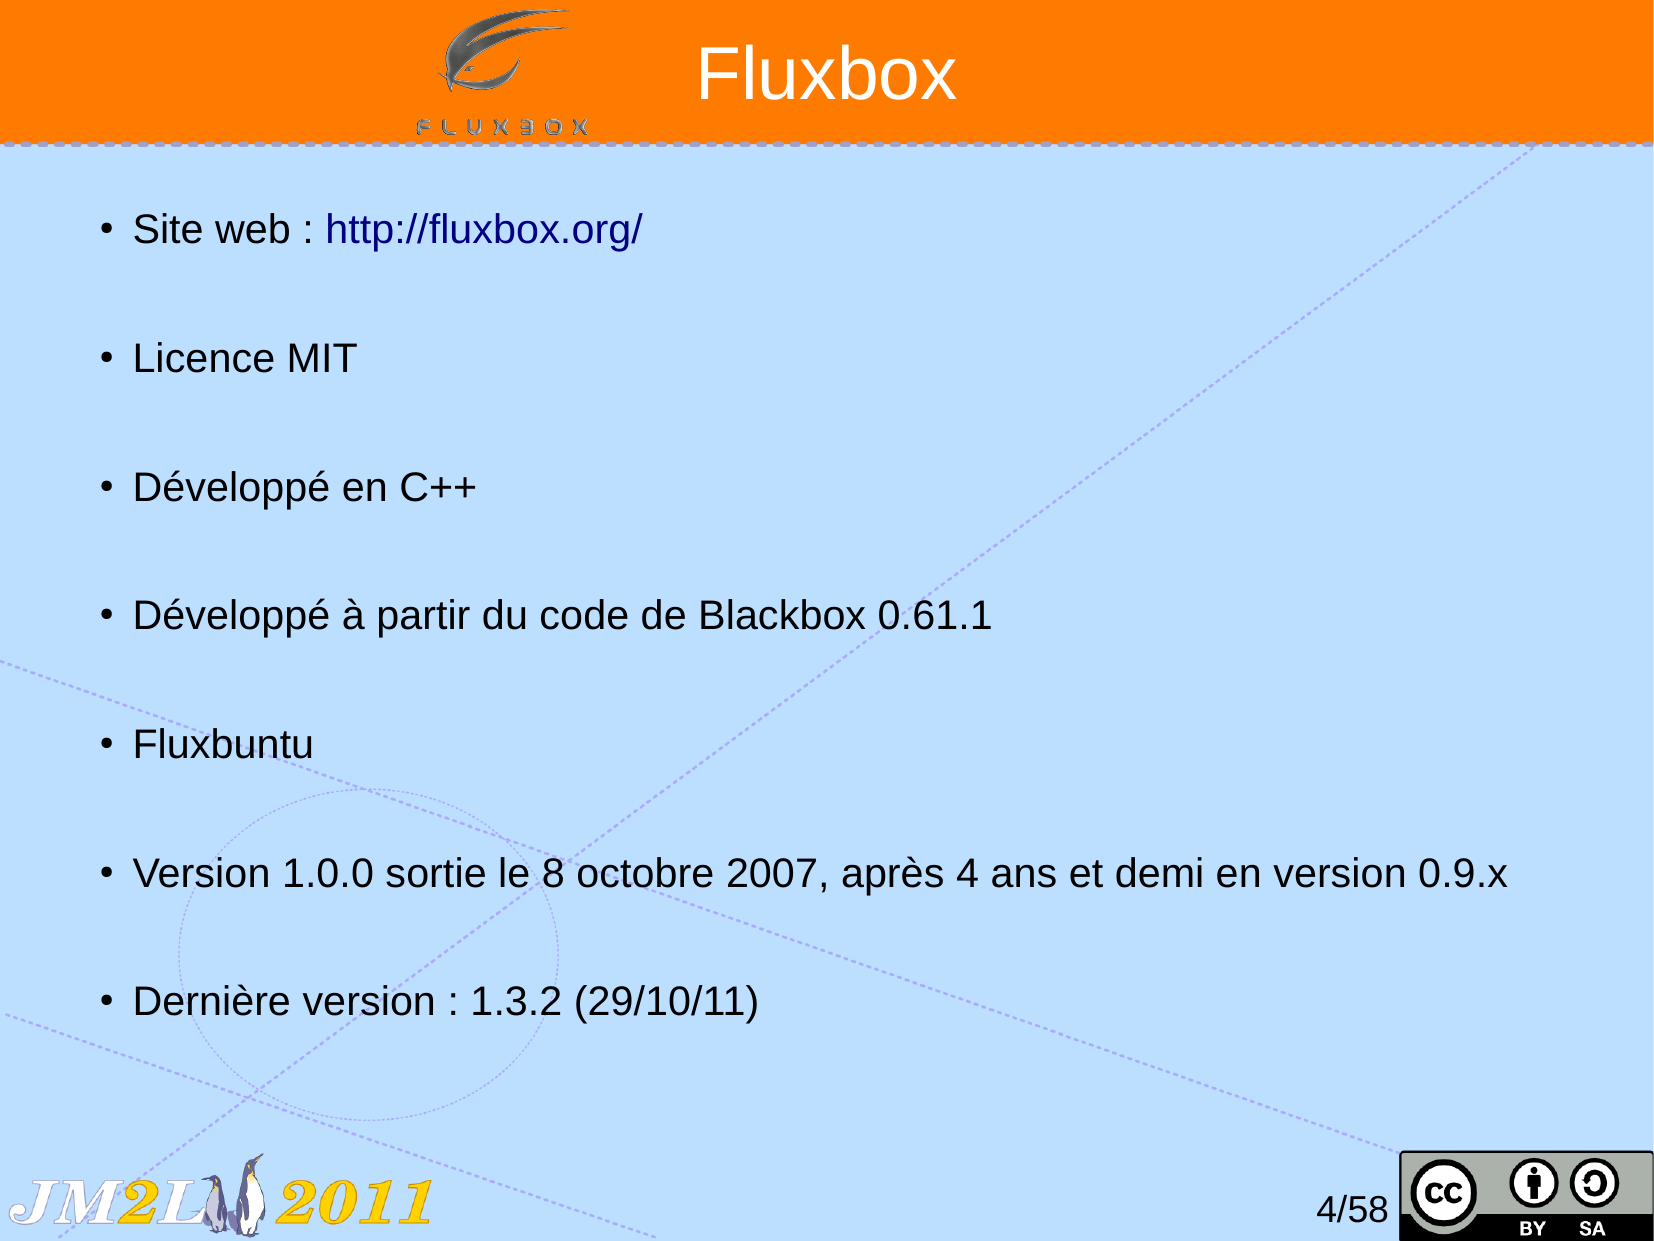

# Fluxbox
Site web : http://fluxbox.org/
Licence MIT
Développé en C++
Développé à partir du code de Blackbox 0.61.1
Fluxbuntu
Version 1.0.0 sortie le 8 octobre 2007, après 4 ans et demi en version 0.9.x
Dernière version : 1.3.2 (29/10/11)